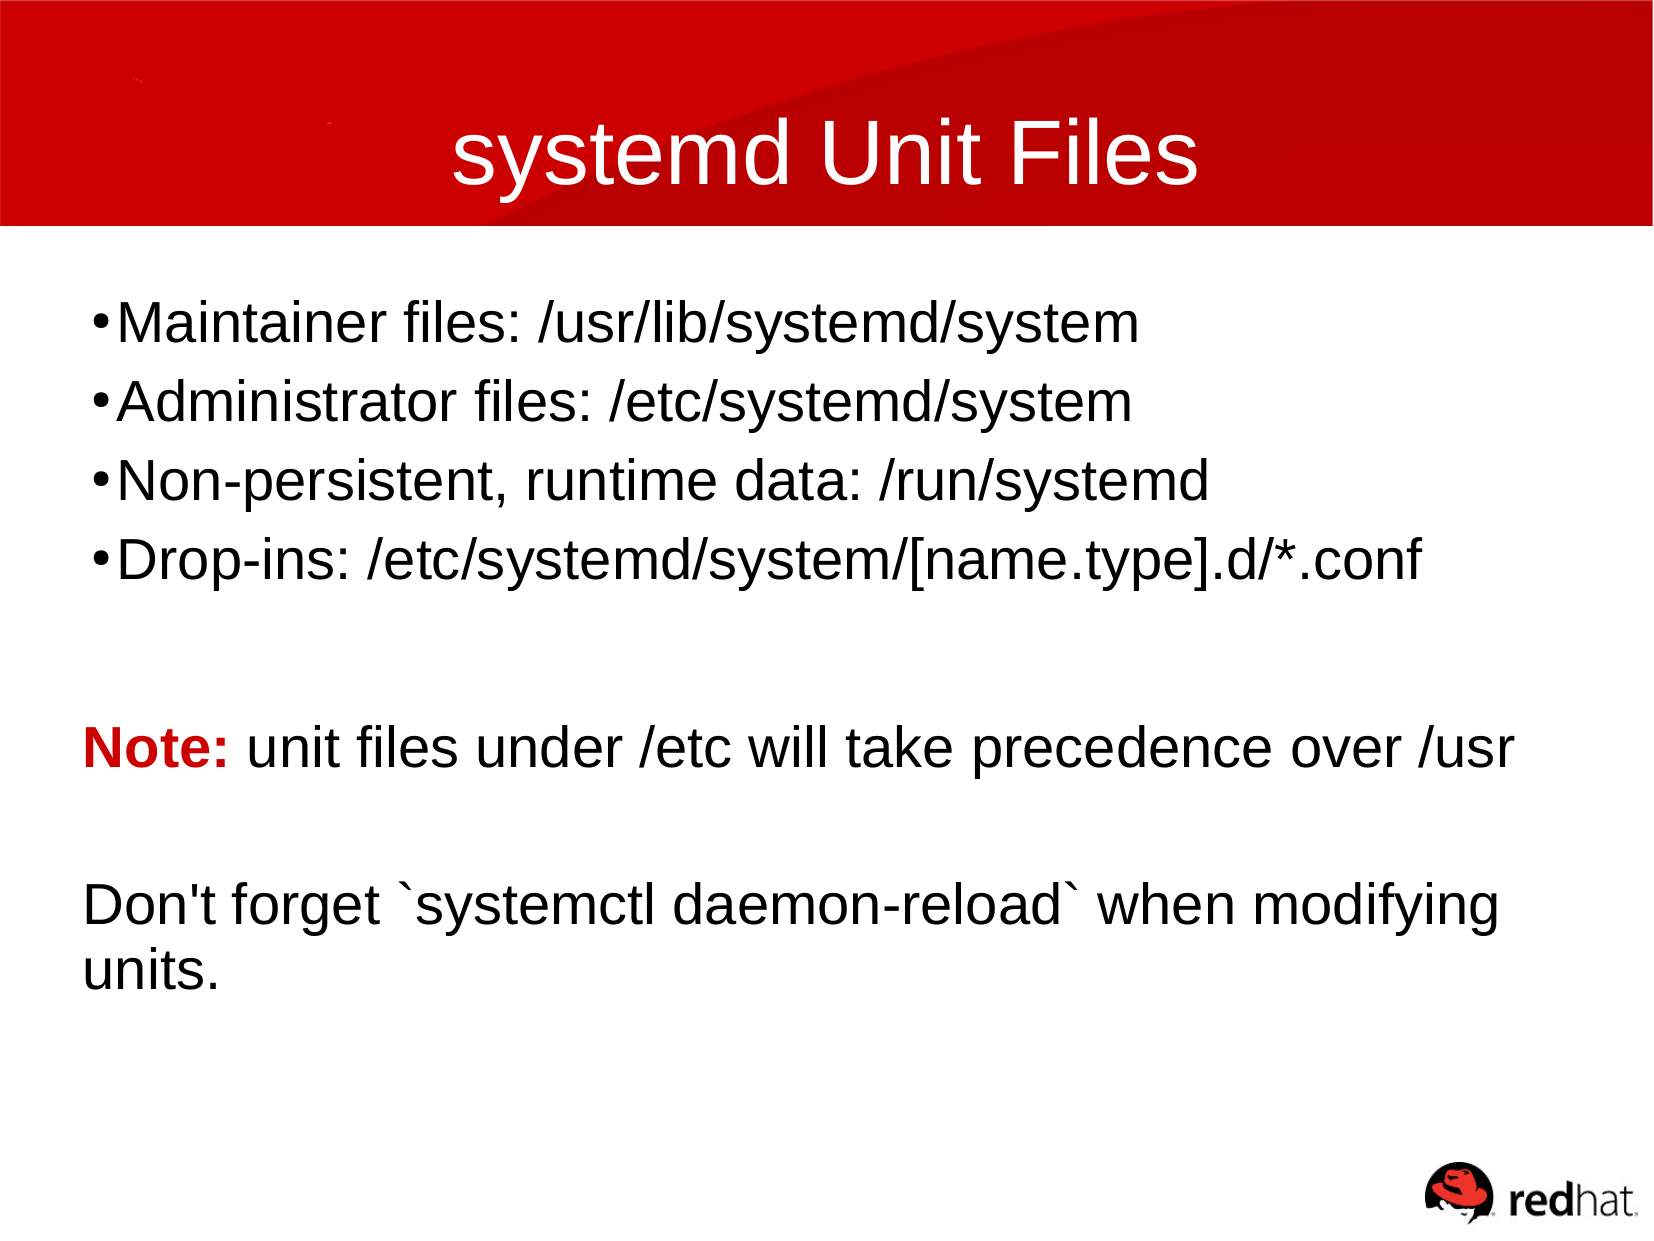

# systemd Unit Files
Maintainer files: /usr/lib/systemd/system
Administrator files: /etc/systemd/system
Non-persistent, runtime data: /run/systemd
Drop-ins: /etc/systemd/system/[name.type].d/*.conf
Note: unit files under /etc will take precedence over /usr
Don't forget `systemctl daemon-reload` when modifying units.